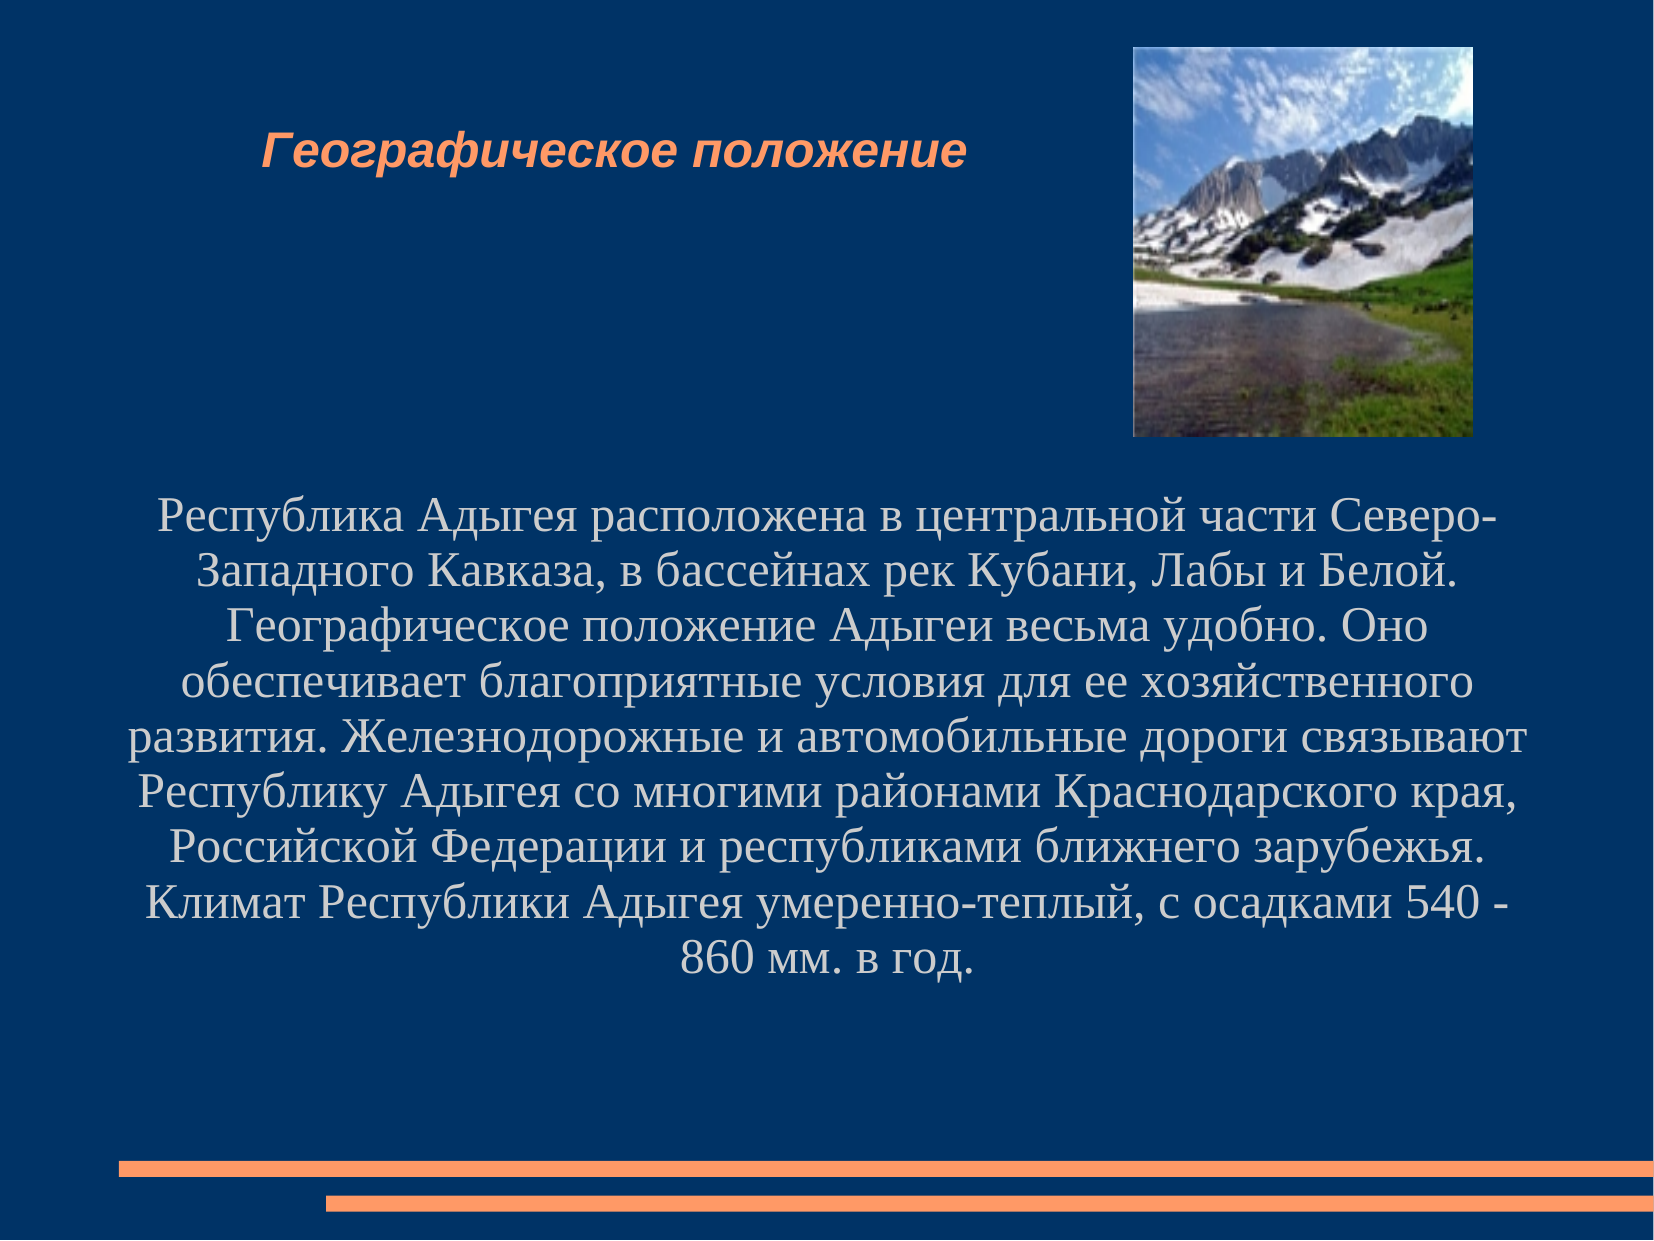

# Географическое положение
Республика Адыгея расположена в центральной части Северо-Западного Кавказа, в бассейнах рек Кубани, Лабы и Белой. Географическое положение Адыгеи весьма удобно. Оно обеспечивает благоприятные условия для ее хозяйственного развития. Железнодорожные и автомобильные дороги связывают Республику Адыгея со многими районами Краснодарского края, Российской Федерации и республиками ближнего зарубежья. Климат Республики Адыгея умеренно-теплый, с осадками 540 - 860 мм. в год.